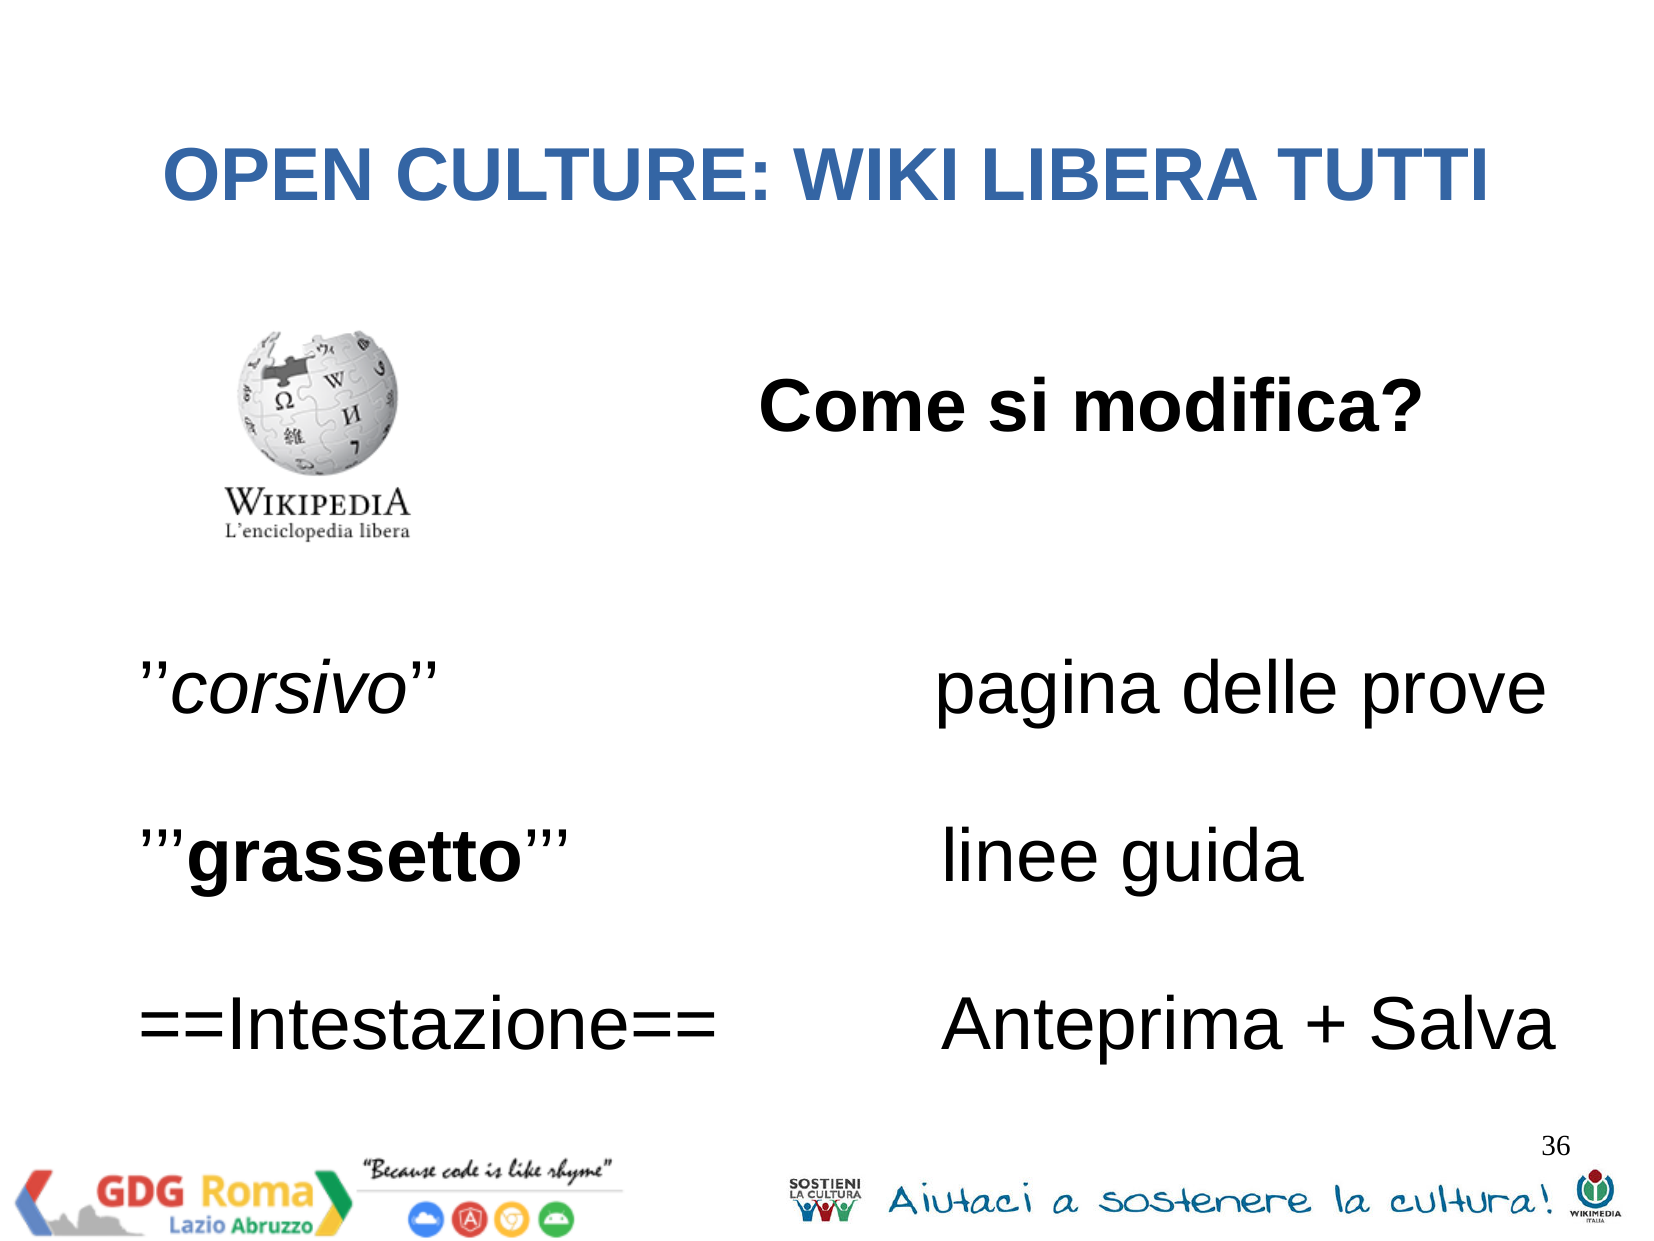

OPEN CULTURE: WIKI LIBERA TUTTI
Come si modifica?
#
’’corsivo’’ pagina delle prove
’’’grassetto’’’ linee guida
==Intestazione== Anteprima + Salva
36